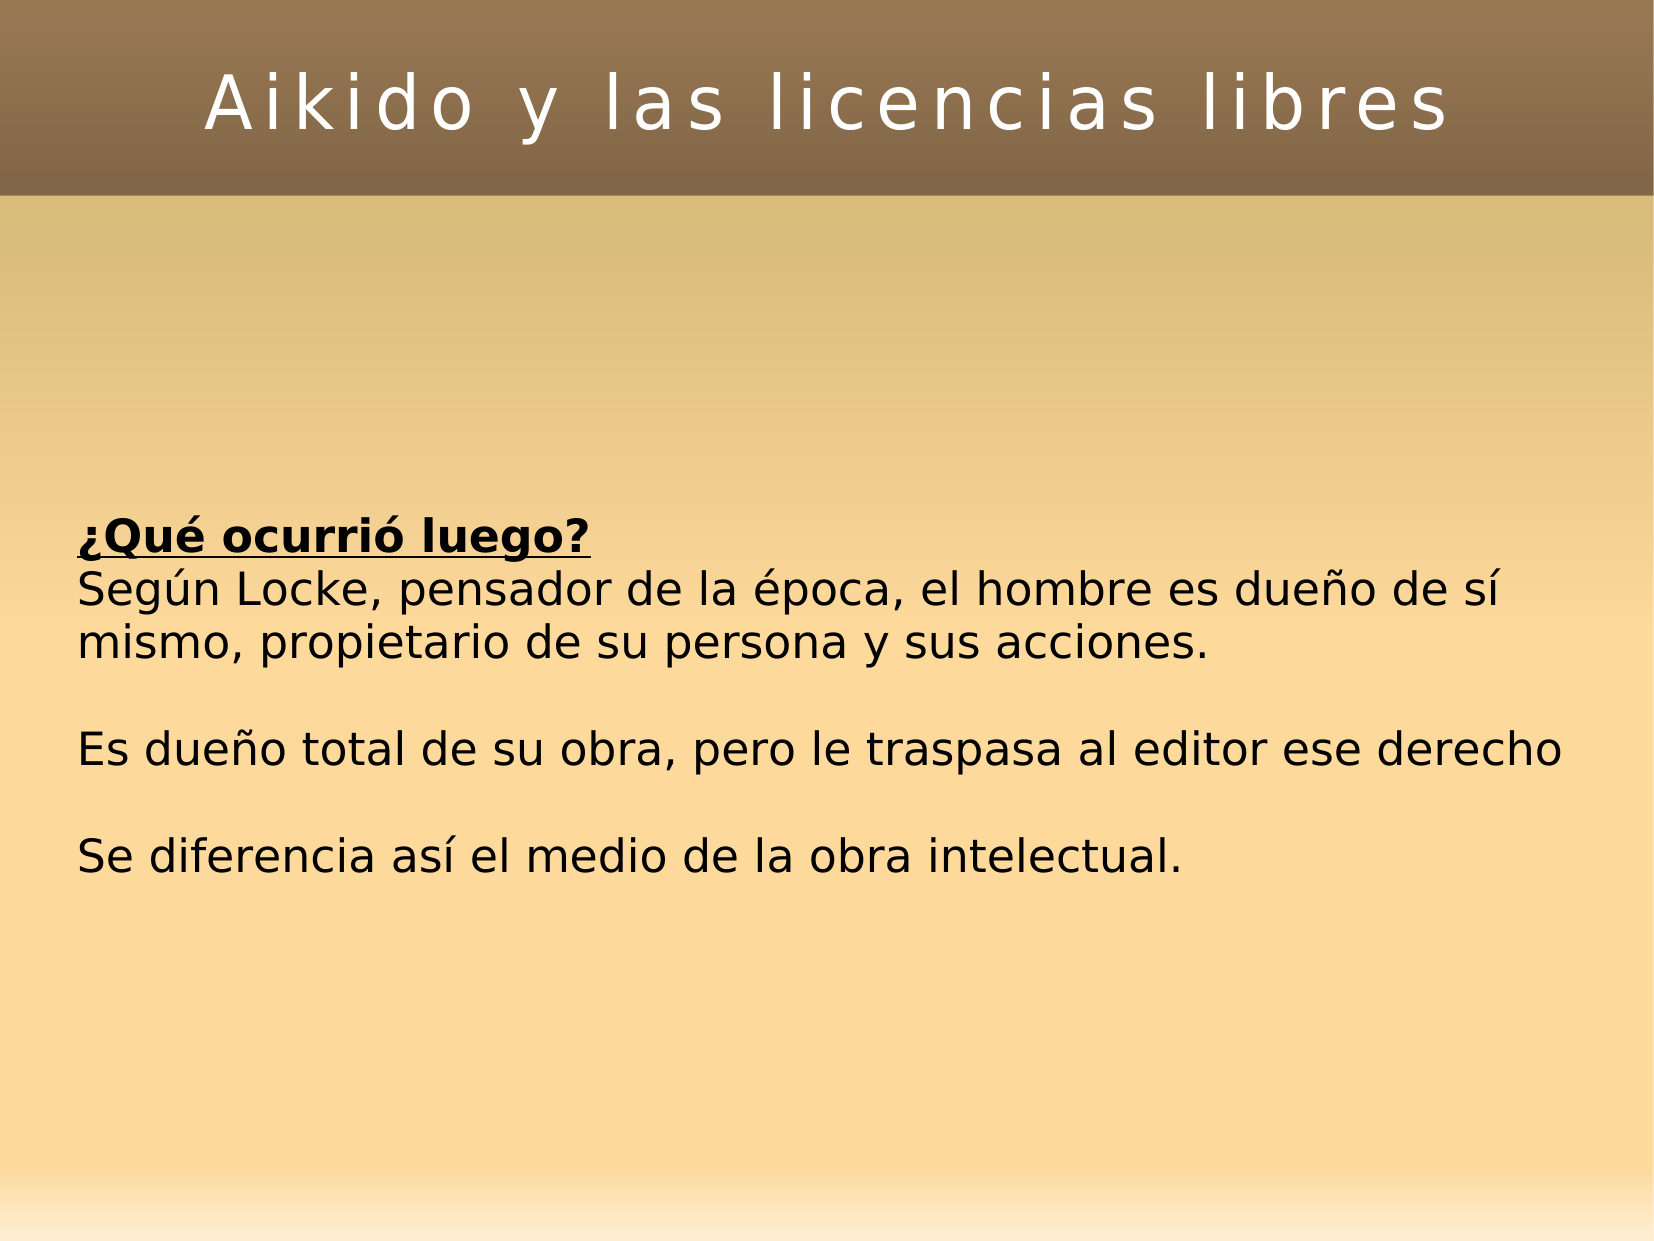

# Aikido y las licencias libres
¿Qué ocurrió luego?
Según Locke, pensador de la época, el hombre es dueño de sí mismo, propietario de su persona y sus acciones.
Es dueño total de su obra, pero le traspasa al editor ese derecho
Se diferencia así el medio de la obra intelectual.